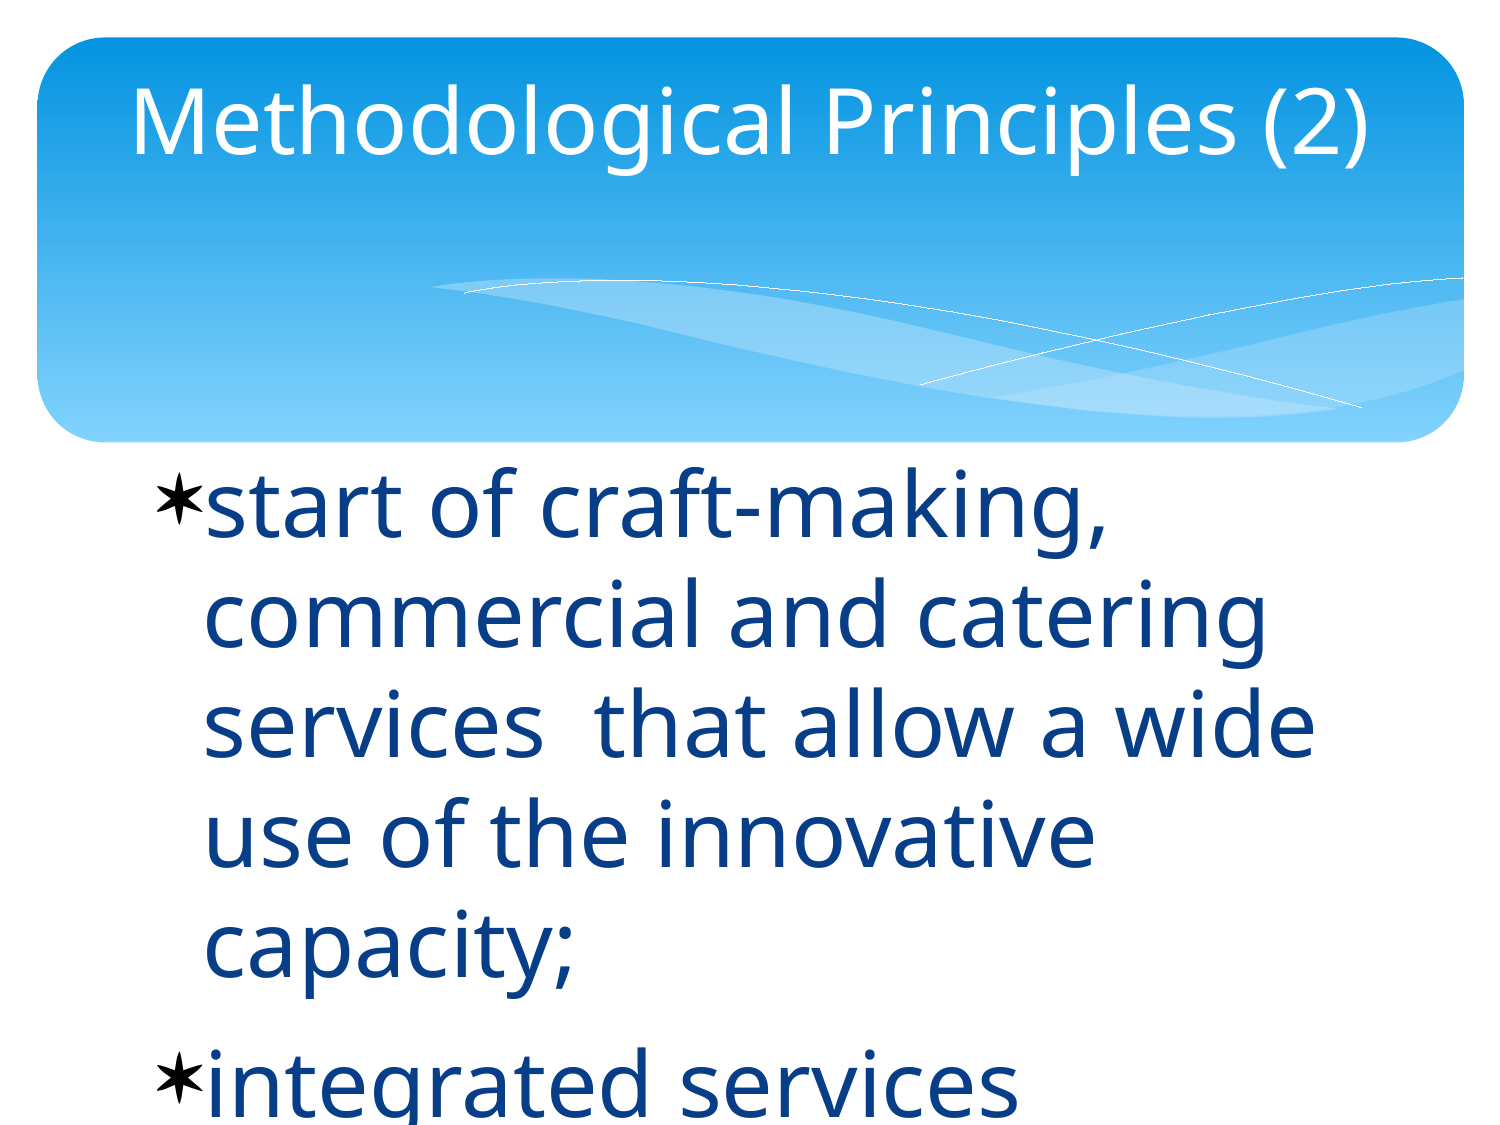

Methodological Principles (2)
# start of craft-making, commercial and catering services that allow a wide use of the innovative capacity;
integrated services characteristic of an advanced economy;
technical and vocational education and training, including agricultural matters and ICT and modern technologies, renewable energy resources etc.;
a permanent Fair where all community can converge, in particular both SME and CSO, among which associations aimed to help weak people (unemployed, disabled, etc.).